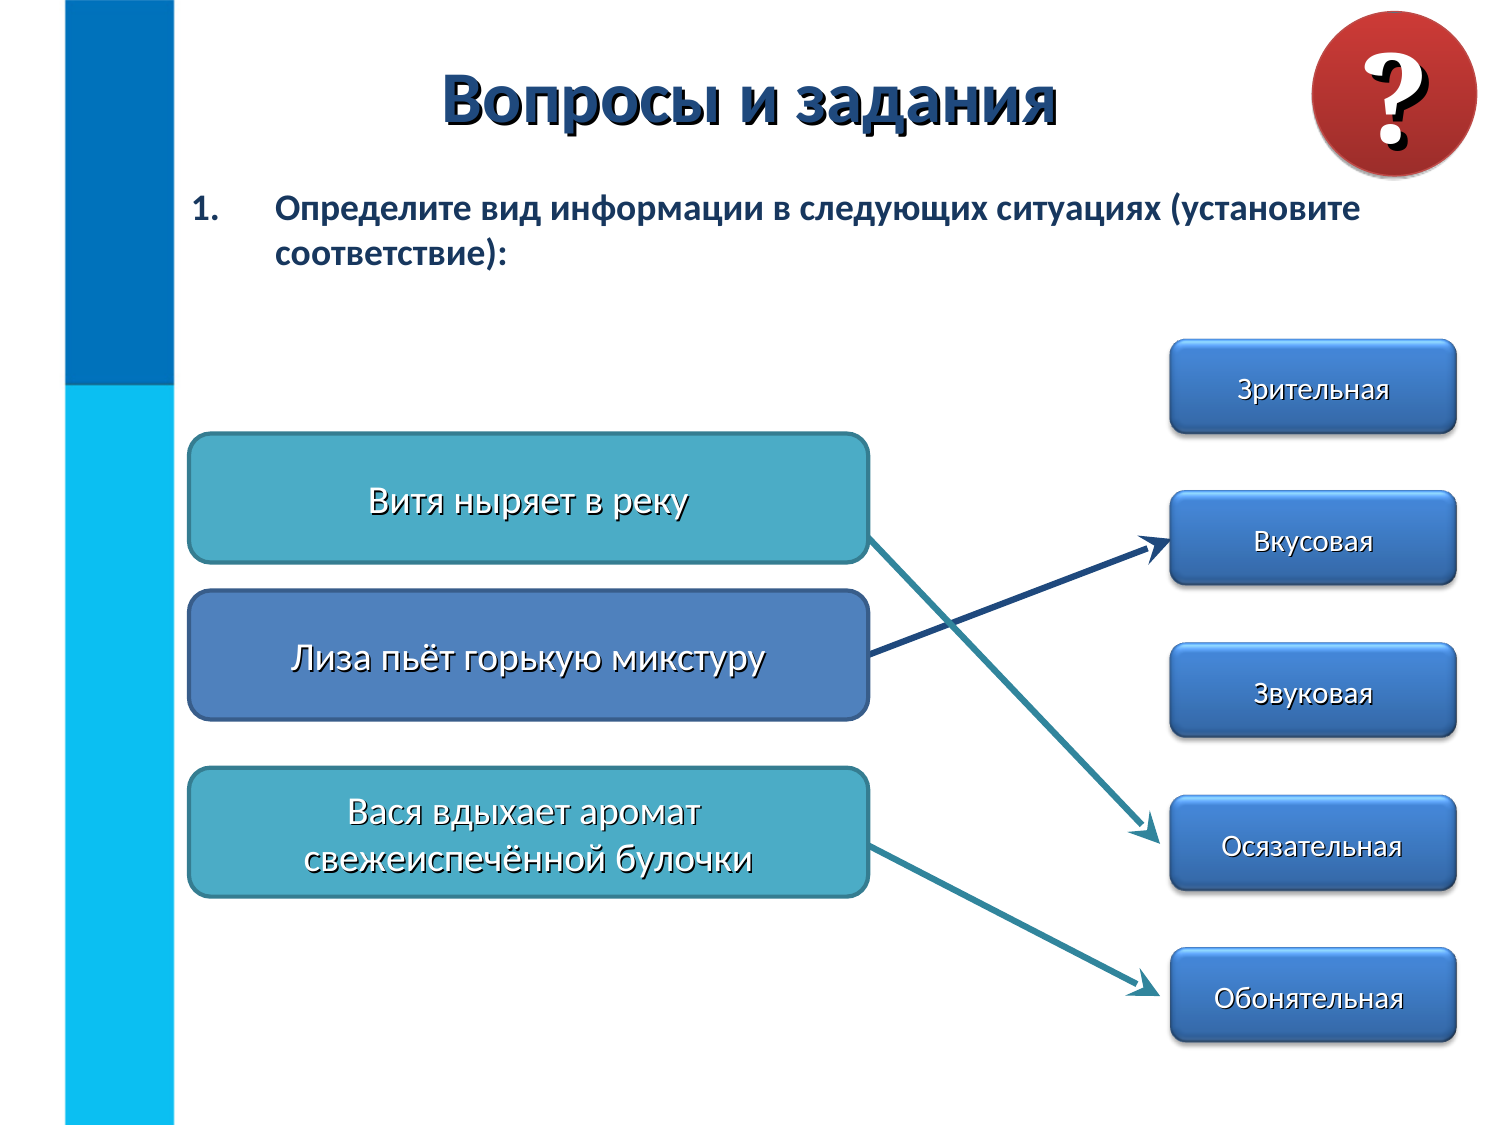

Вопросы и задания
?
# Определите вид информации в следующих ситуациях (установите соответствие):
Зрительная
Витя ныряет в реку
Вкусовая
Лиза пьёт горькую микстуру
Звуковая
Вася вдыхает аромат
свежеиспечённой булочки
Осязательная
Обонятельная